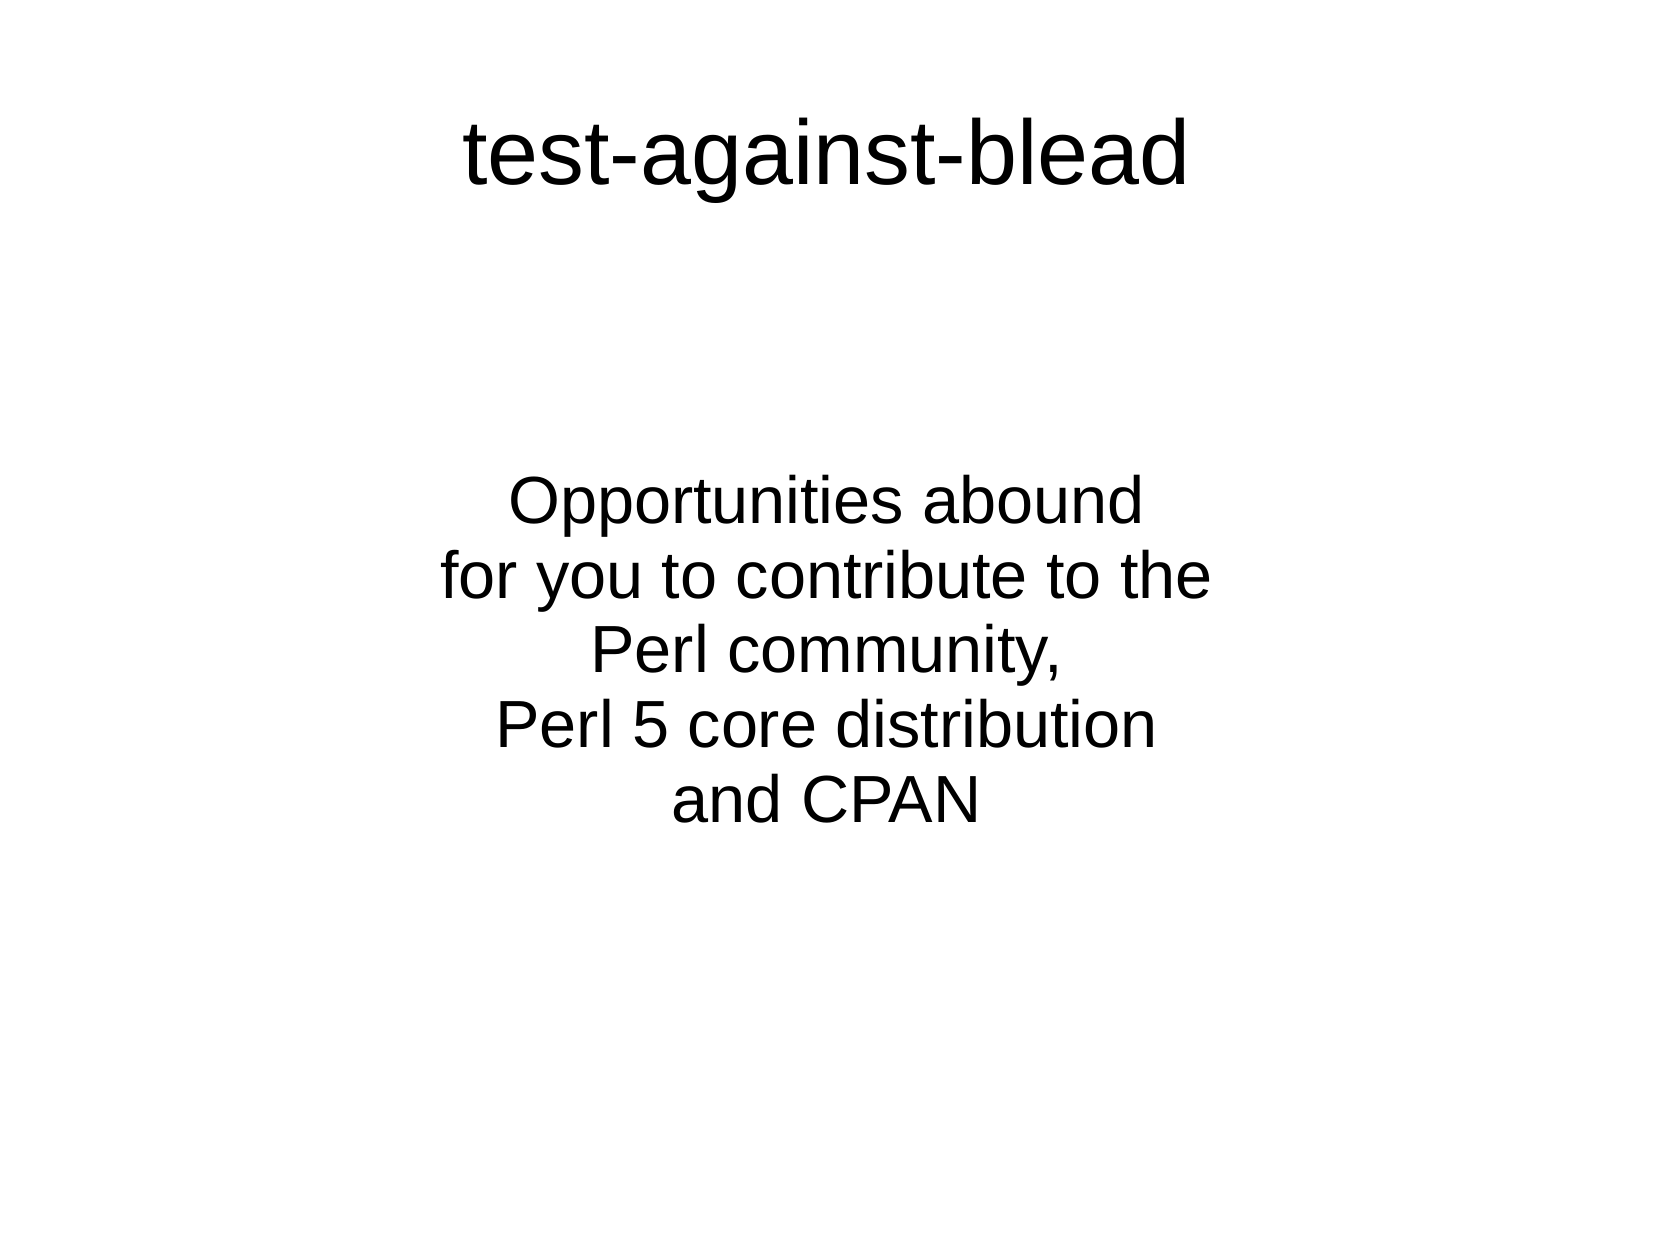

# test-against-blead
Opportunities abound
for you to contribute to the
Perl community,
Perl 5 core distribution
and CPAN